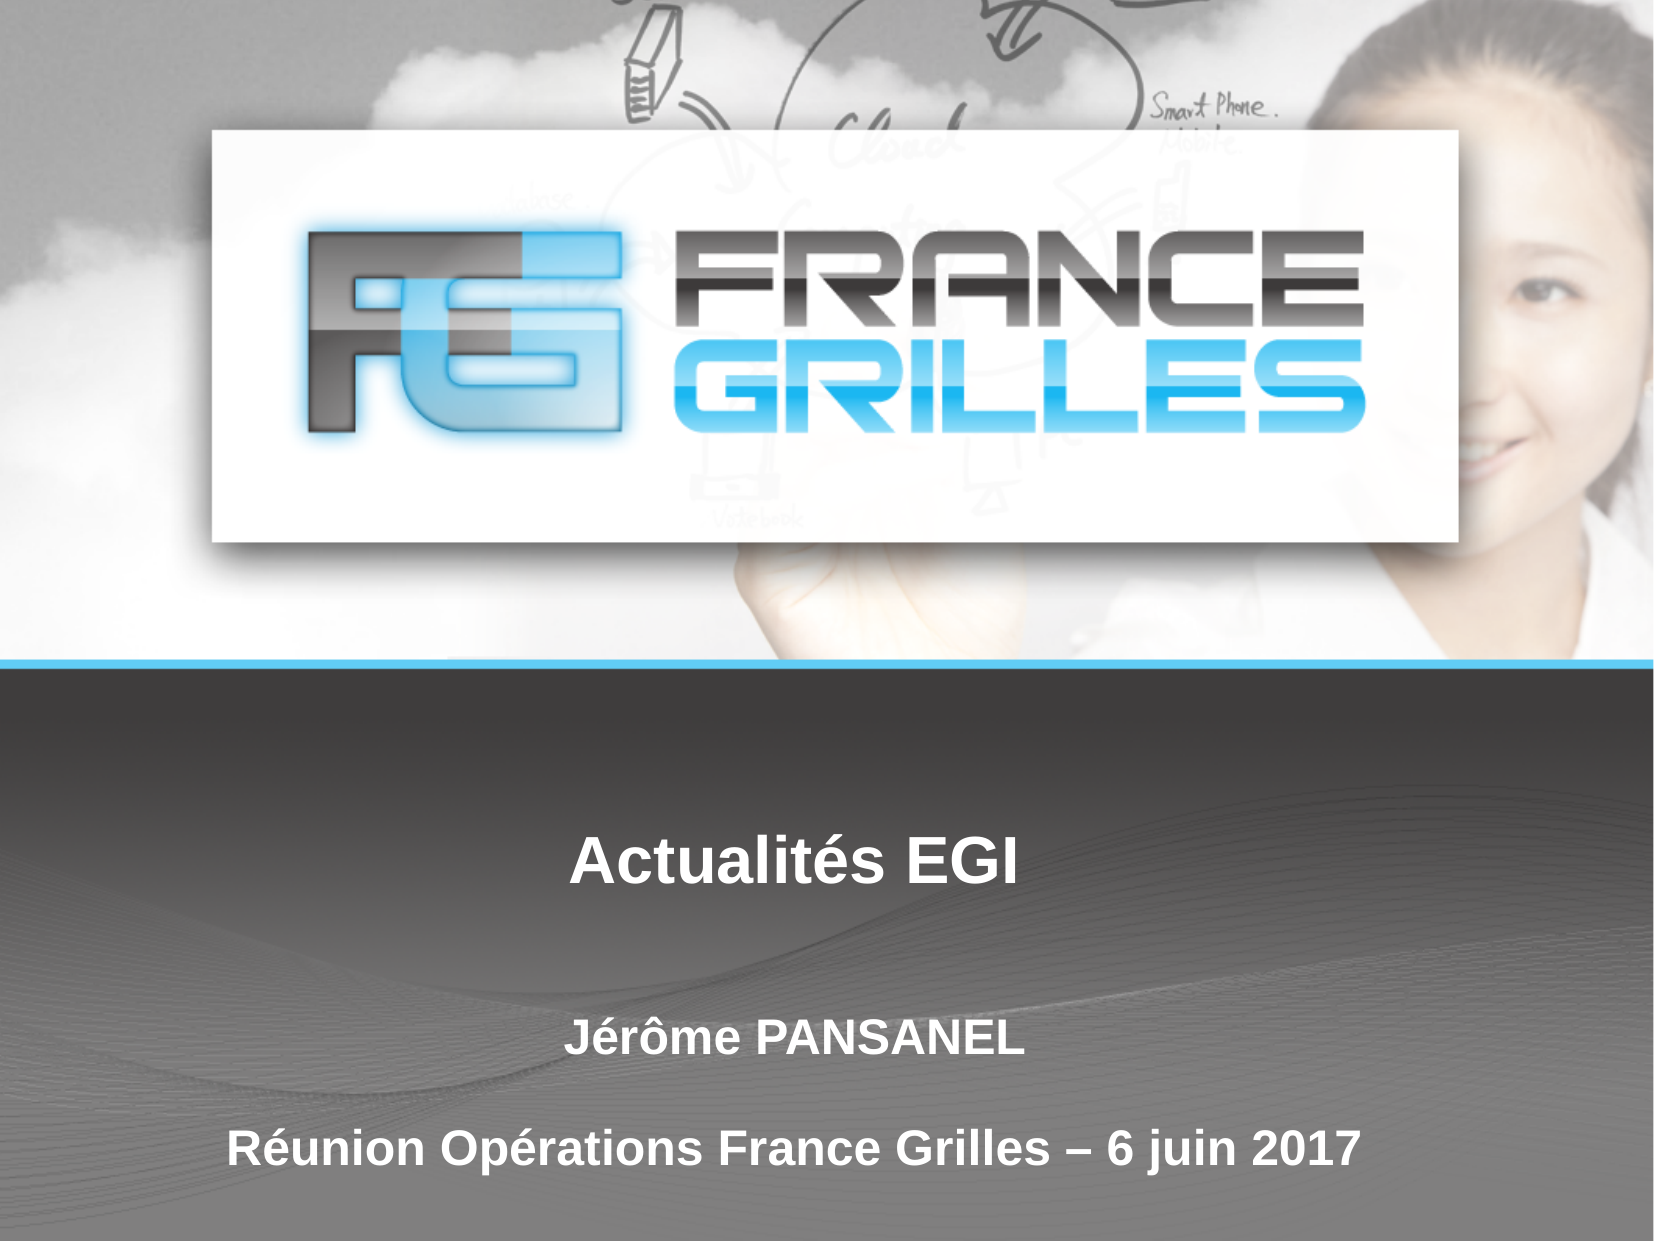

Actualités EGI
Jérôme PANSANEL
Réunion Opérations France Grilles – 6 juin 2017